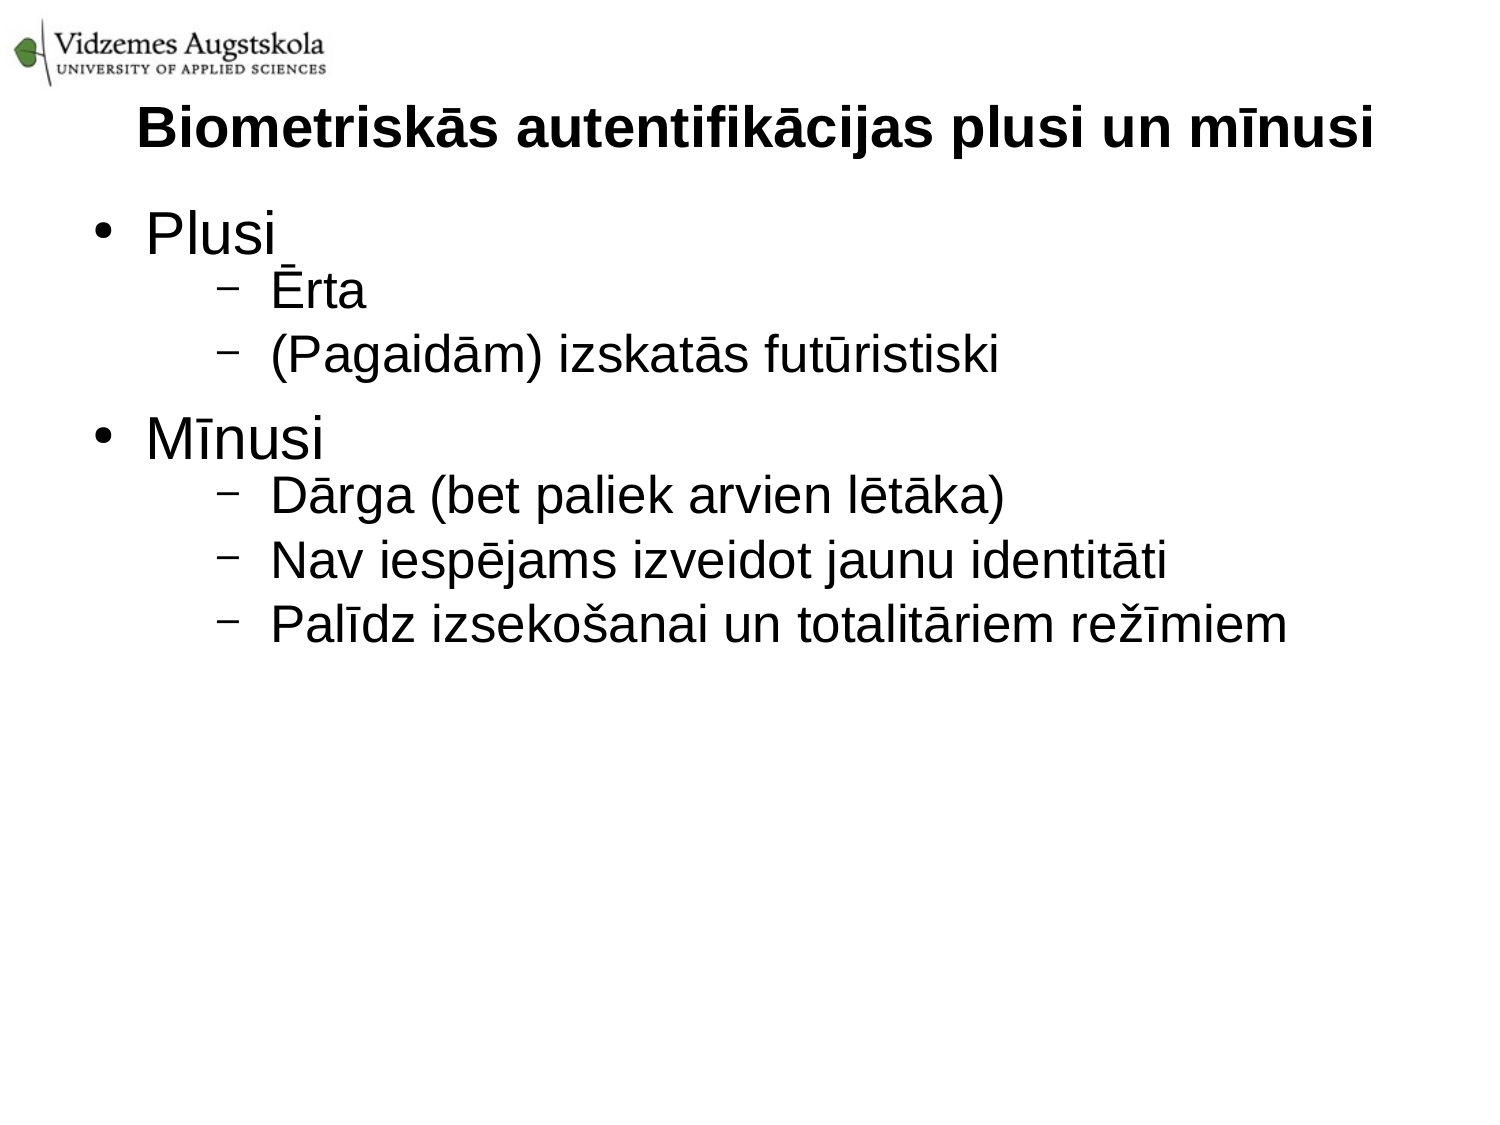

# Biometriskās autentifikācijas plusi un mīnusi
Plusi
Ērta
(Pagaidām) izskatās futūristiski
Mīnusi
Dārga (bet paliek arvien lētāka)
Nav iespējams izveidot jaunu identitāti
Palīdz izsekošanai un totalitāriem režīmiem